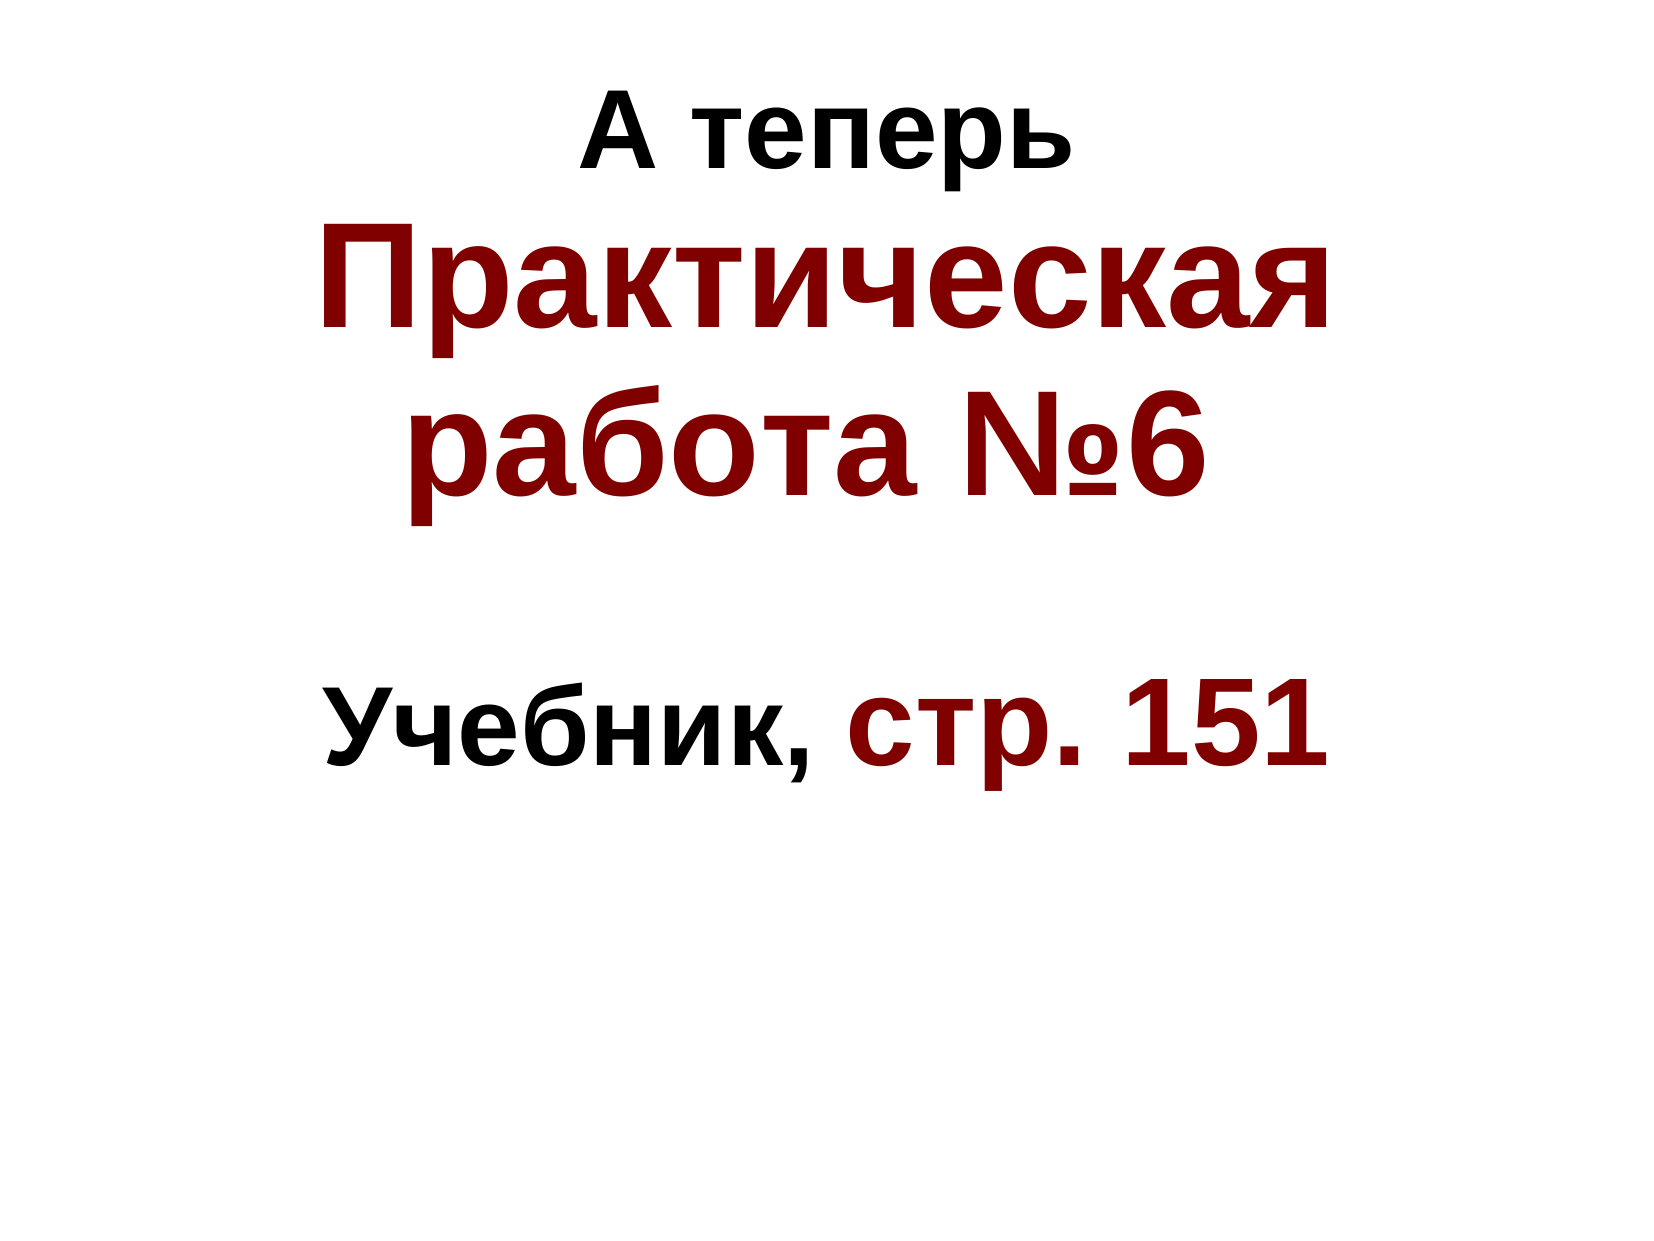

А теперь
Практическая работа №6
Учебник, стр. 151